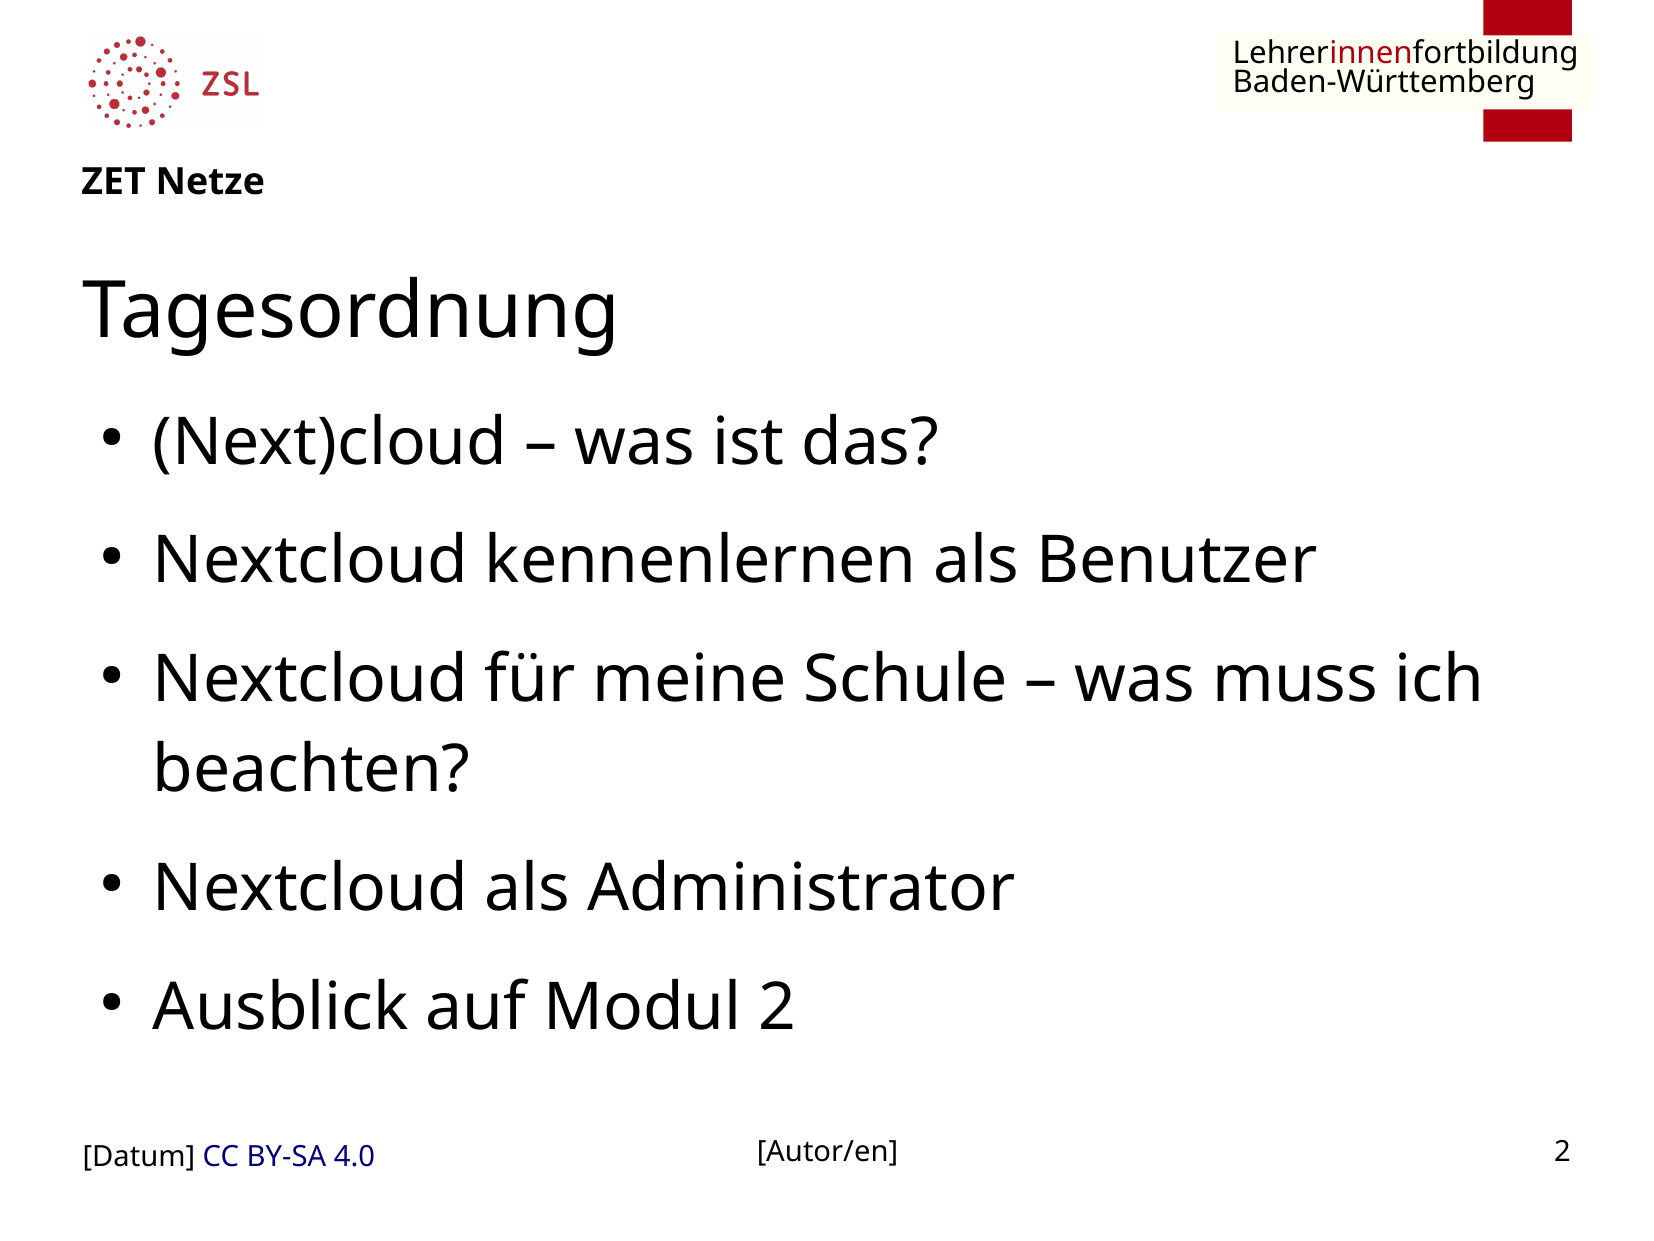

# Tagesordnung
(Next)cloud – was ist das?
Nextcloud kennenlernen als Benutzer
Nextcloud für meine Schule – was muss ich beachten?
Nextcloud als Administrator
Ausblick auf Modul 2
2